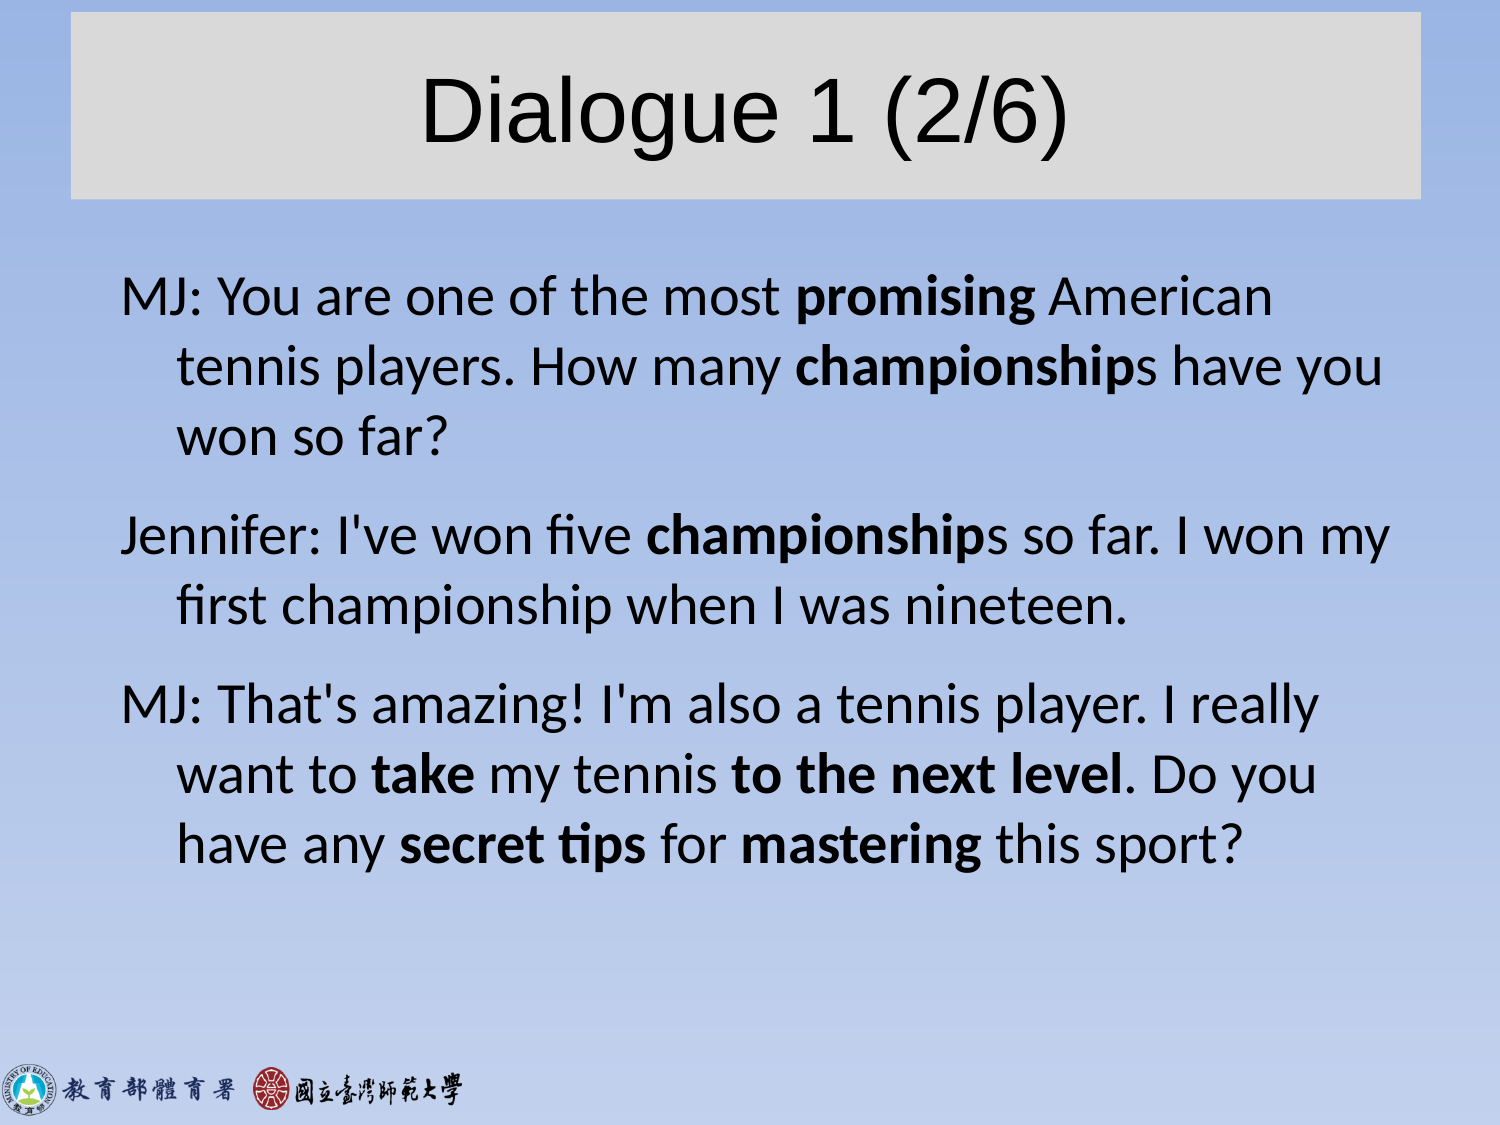

# Dialogue 1 (2/6)
| |
| --- |
MJ: You are one of the most promising American tennis players. How many championships have you won so far?
Jennifer: I've won five championships so far. I won my first championship when I was nineteen.
MJ: That's amazing! I'm also a tennis player. I really want to take my tennis to the next level. Do you have any secret tips for mastering this sport?